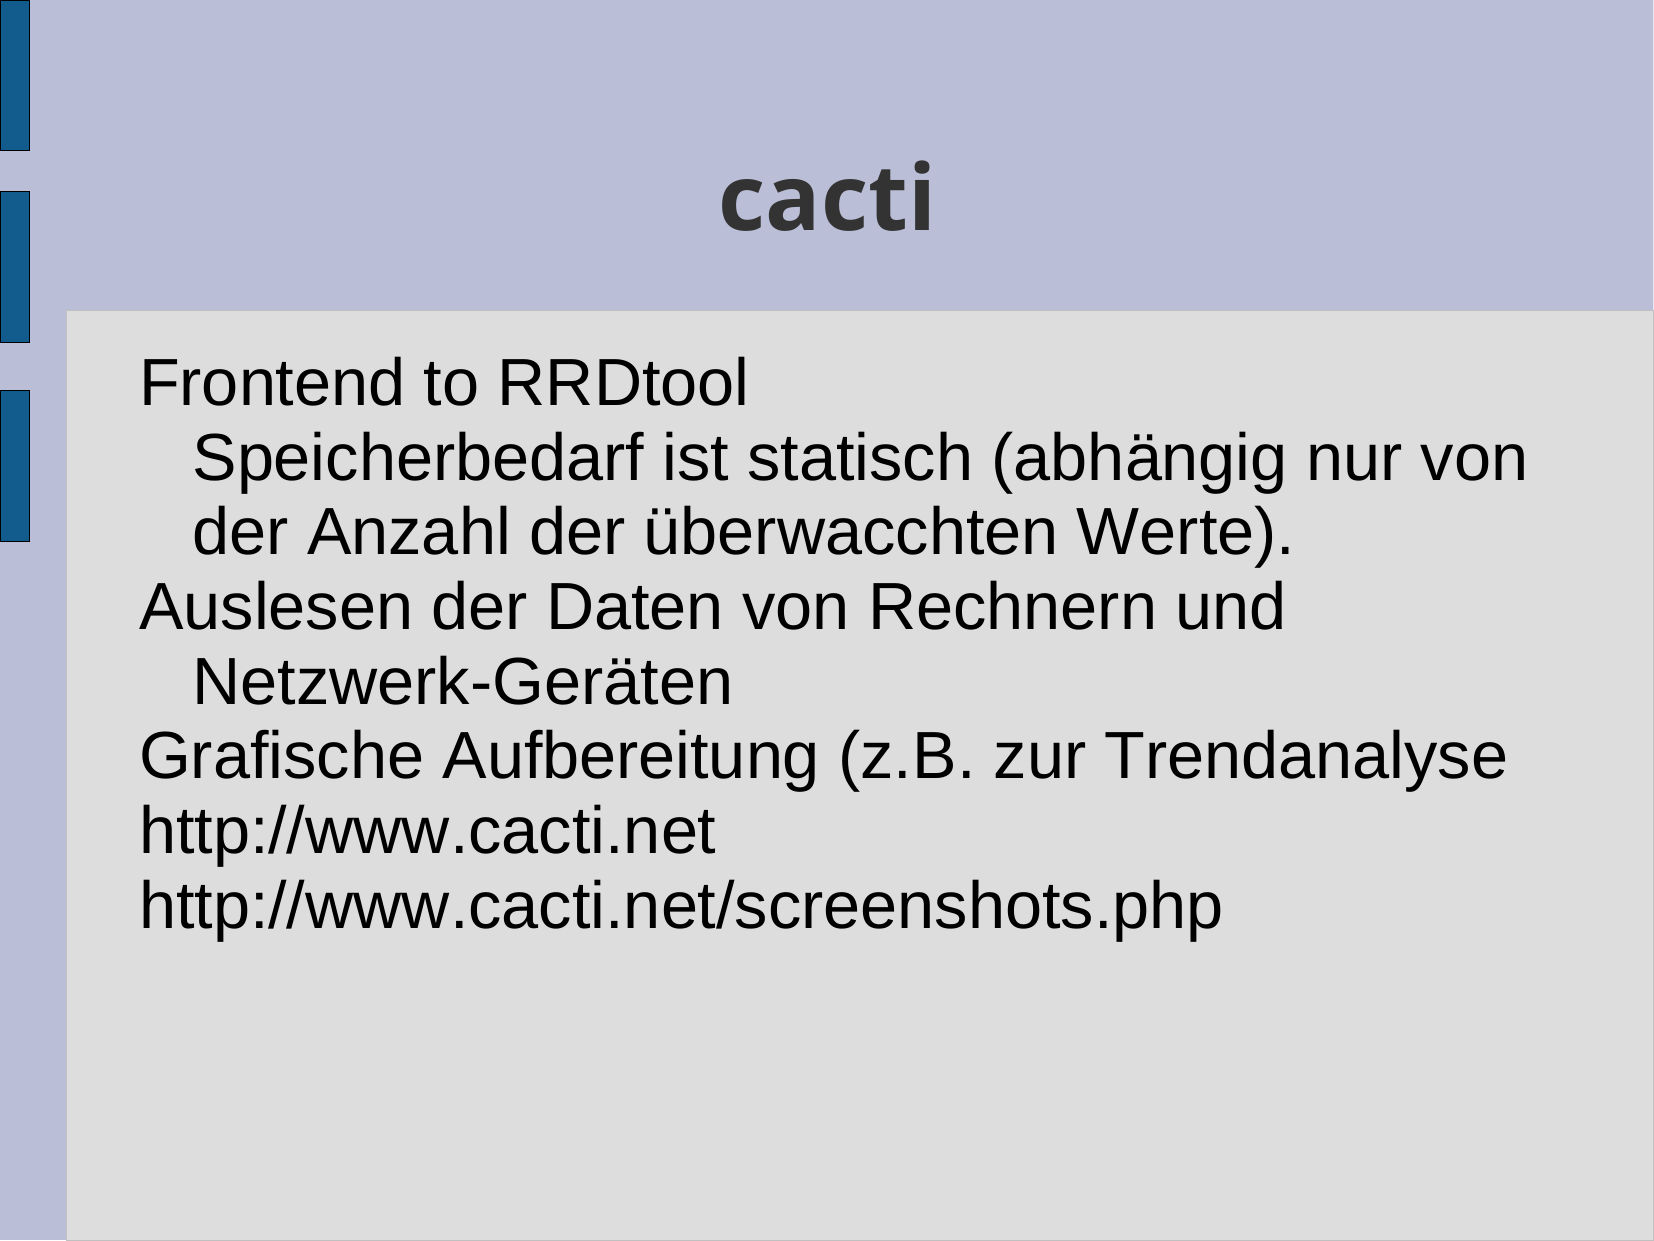

# cacti
Frontend to RRDtool
Speicherbedarf ist statisch (abhängig nur von der Anzahl der überwacchten Werte).
Auslesen der Daten von Rechnern und Netzwerk-Geräten
Grafische Aufbereitung (z.B. zur Trendanalyse
http://www.cacti.net
http://www.cacti.net/screenshots.php